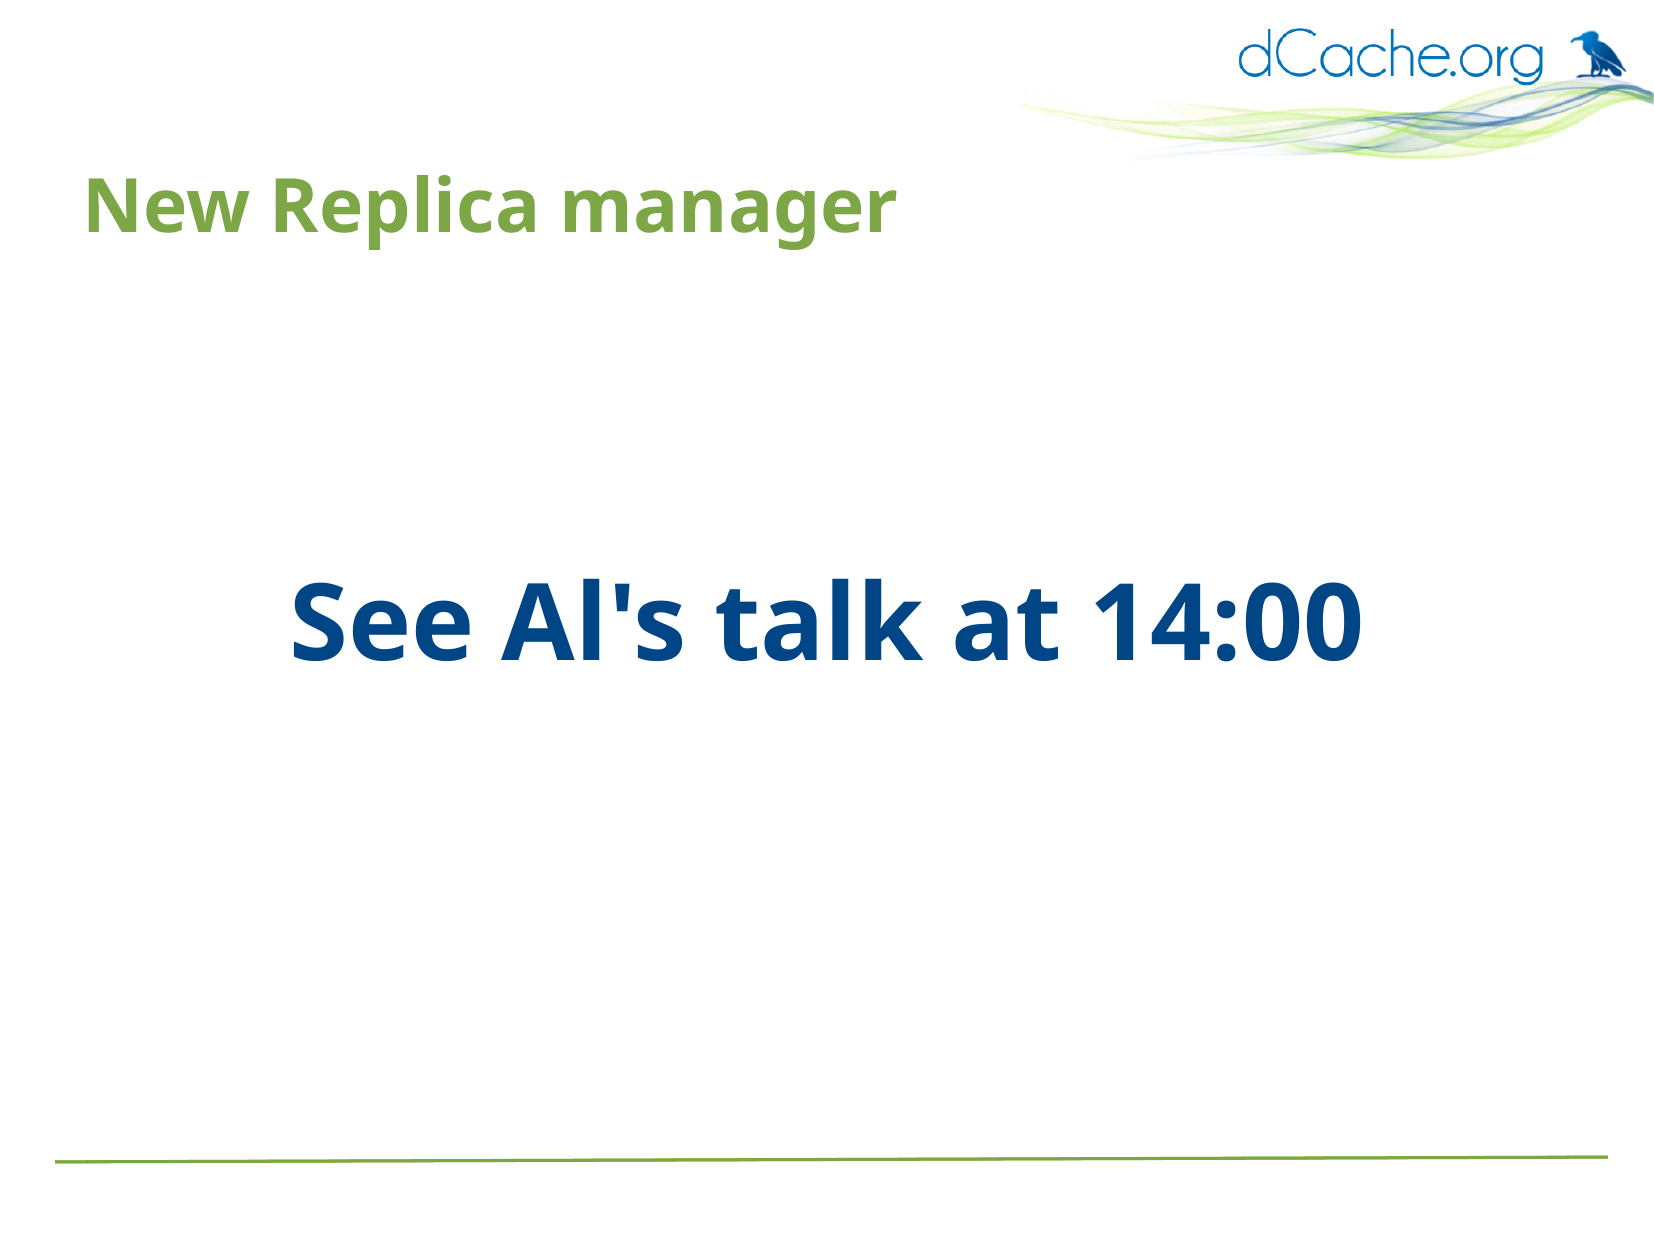

# New Replica manager
See Al's talk at 14:00